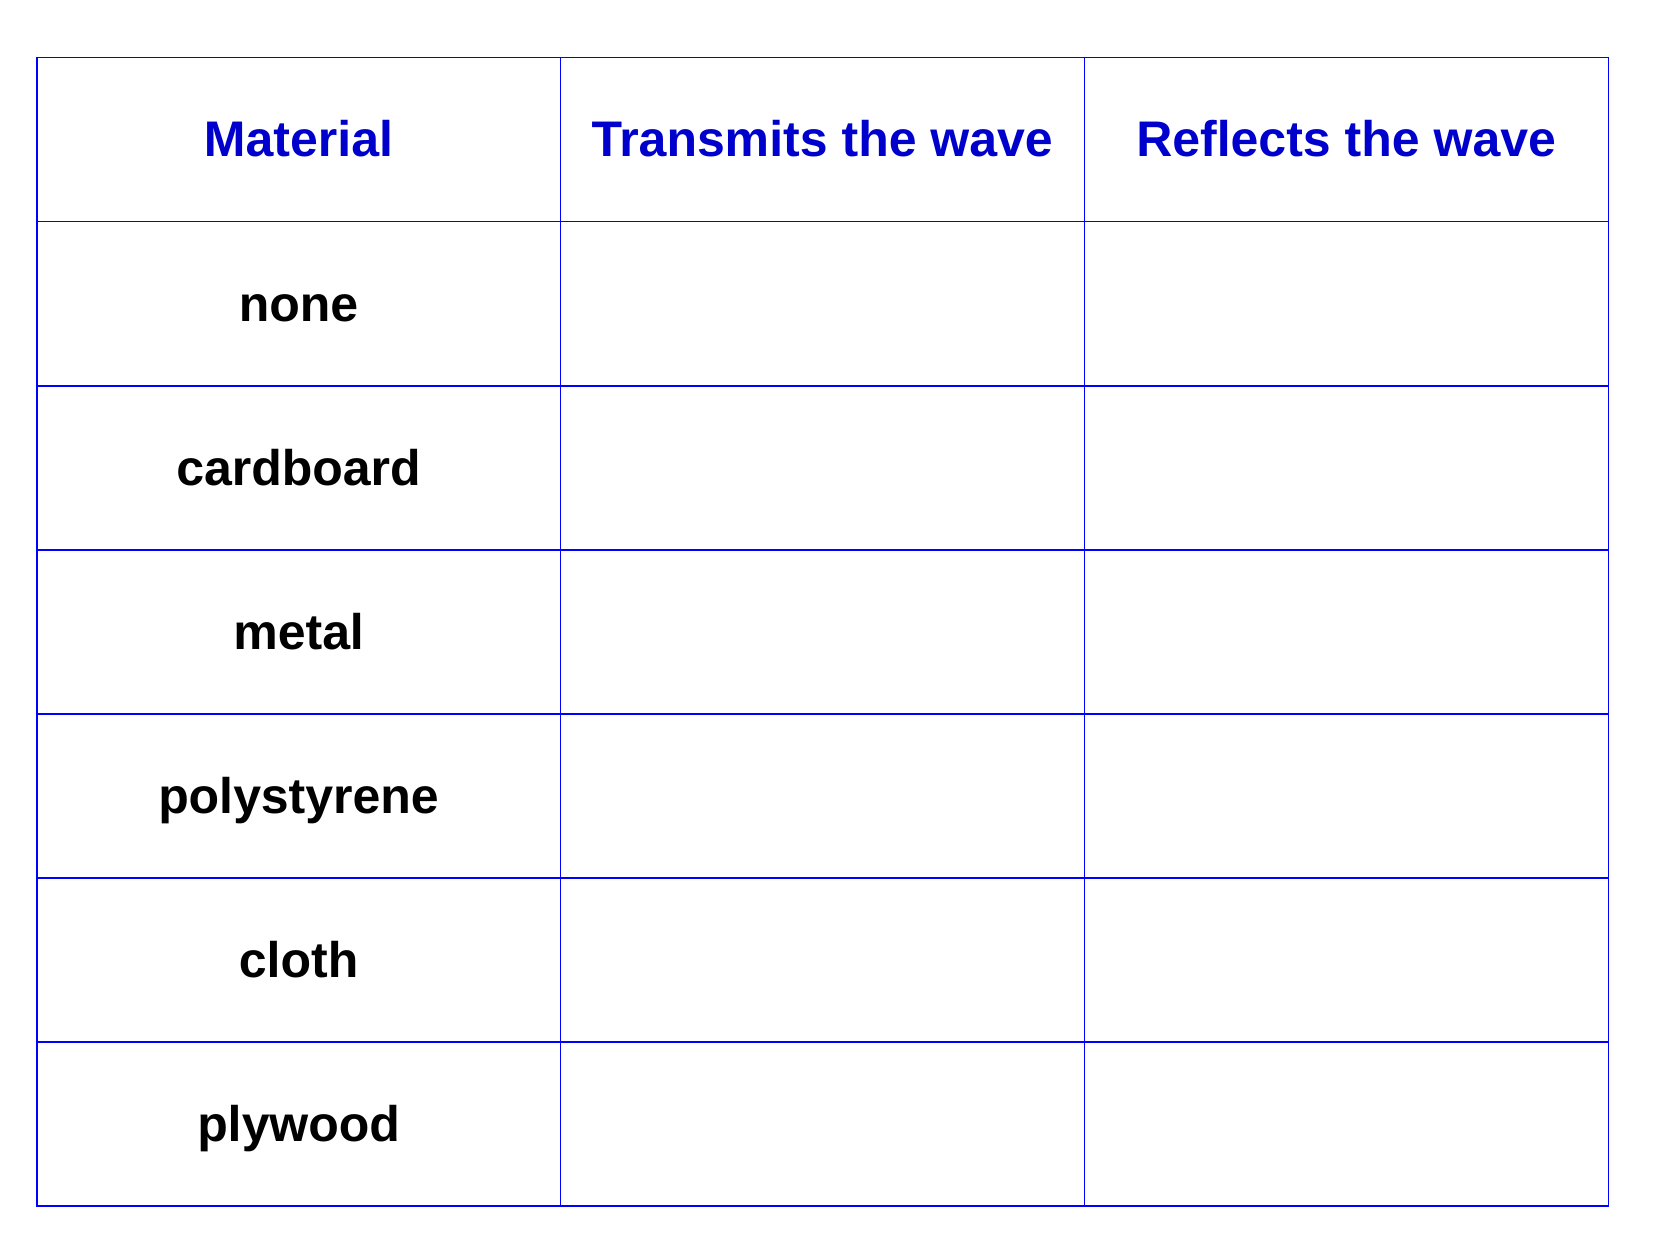

| Material | Transmits the wave | Reflects the wave |
| --- | --- | --- |
| none | | |
| cardboard | | |
| metal | | |
| polystyrene | | |
| cloth | | |
| plywood | | |